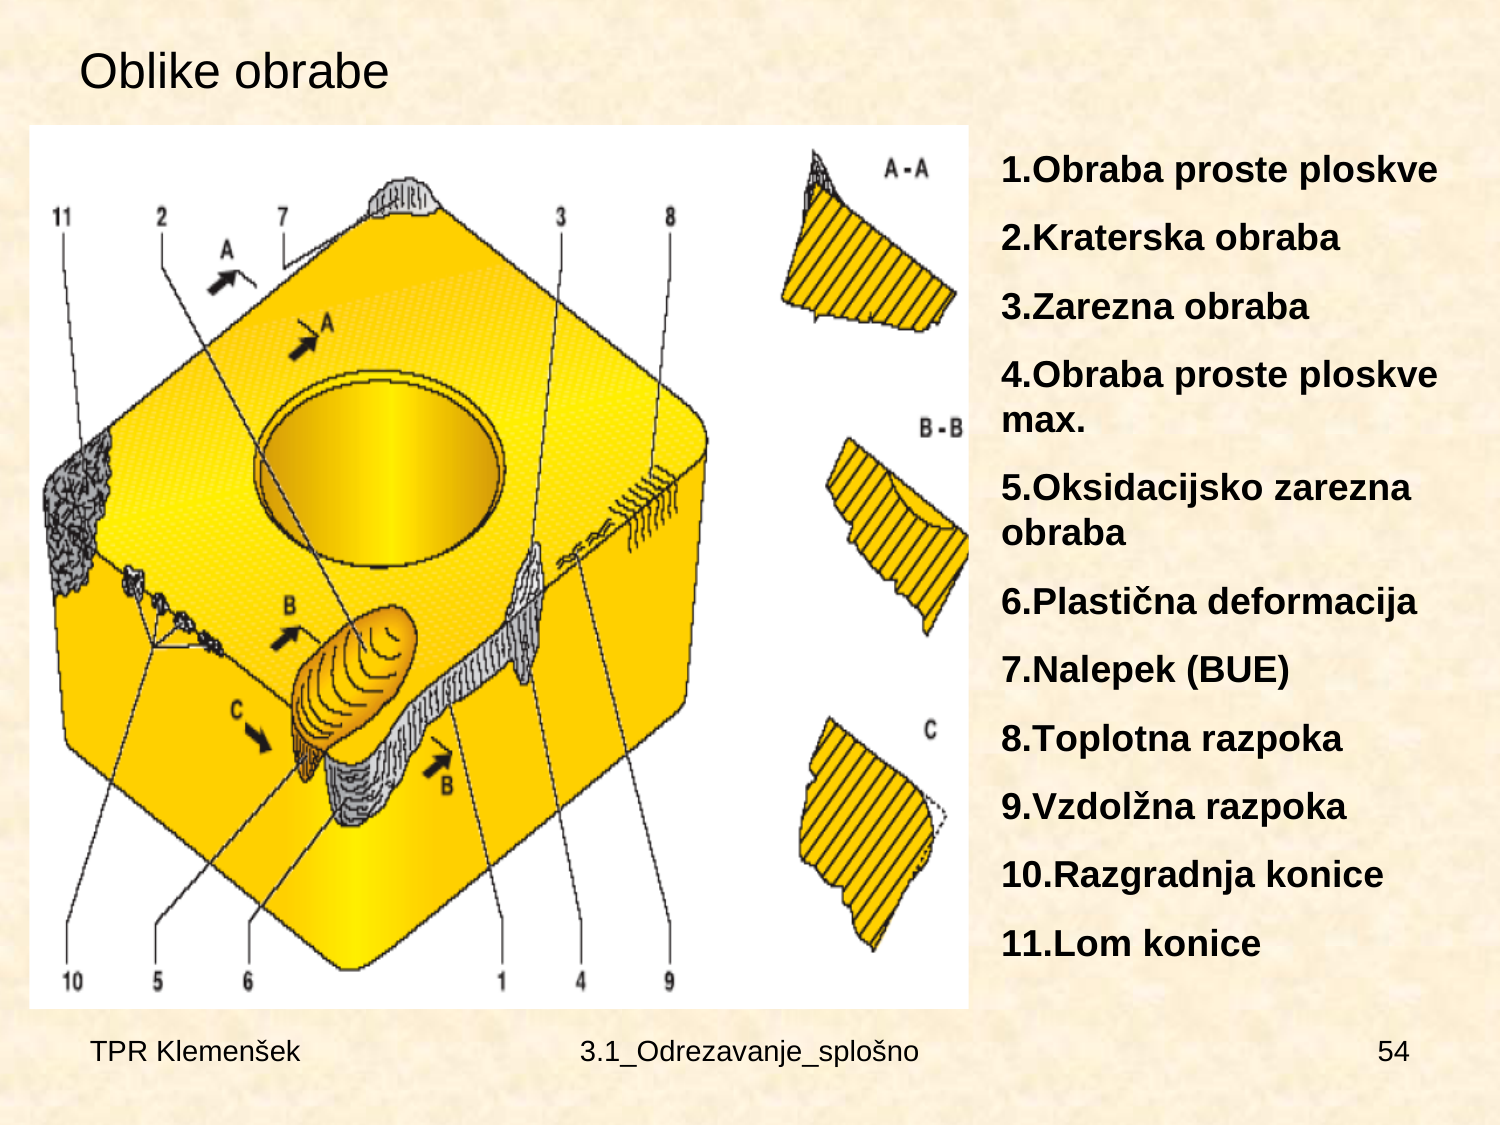

Oblike obrabe
1.Obraba proste ploskve
2.Kraterska obraba
3.Zarezna obraba
4.Obraba proste ploskve max.
5.Oksidacijsko zarezna obraba
6.Plastična deformacija
7.Nalepek (BUE)
8.Toplotna razpoka
9.Vzdolžna razpoka
10.Razgradnja konice
11.Lom konice
TPR Klemenšek
3.1_Odrezavanje_splošno